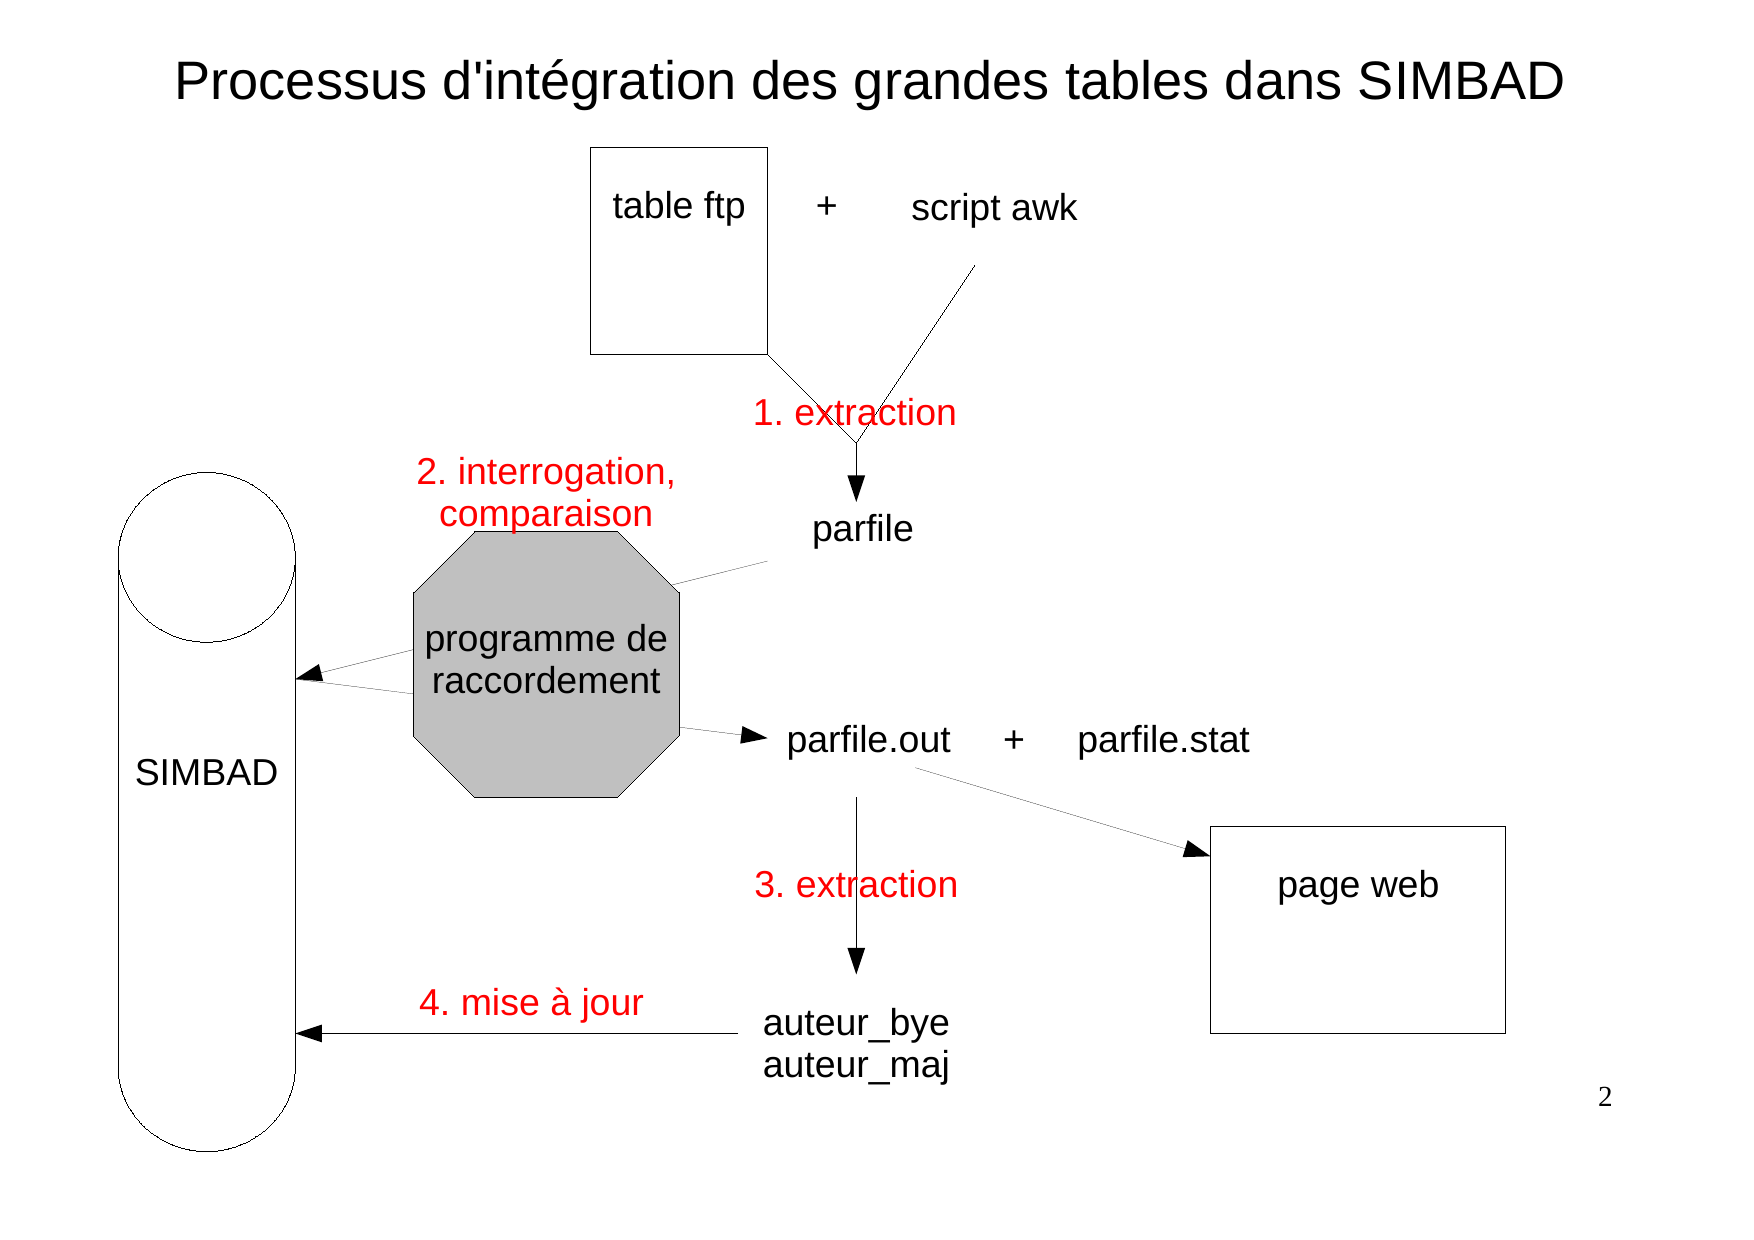

Processus d'intégration des grandes tables dans SIMBAD
table ftp
+
script awk
1. extraction
2. interrogation, comparaison
SIMBAD
parfile
programme de raccordement
parfile.out + parfile.stat
3. extraction
page web
4. mise à jour
auteur_bye auteur_maj
2